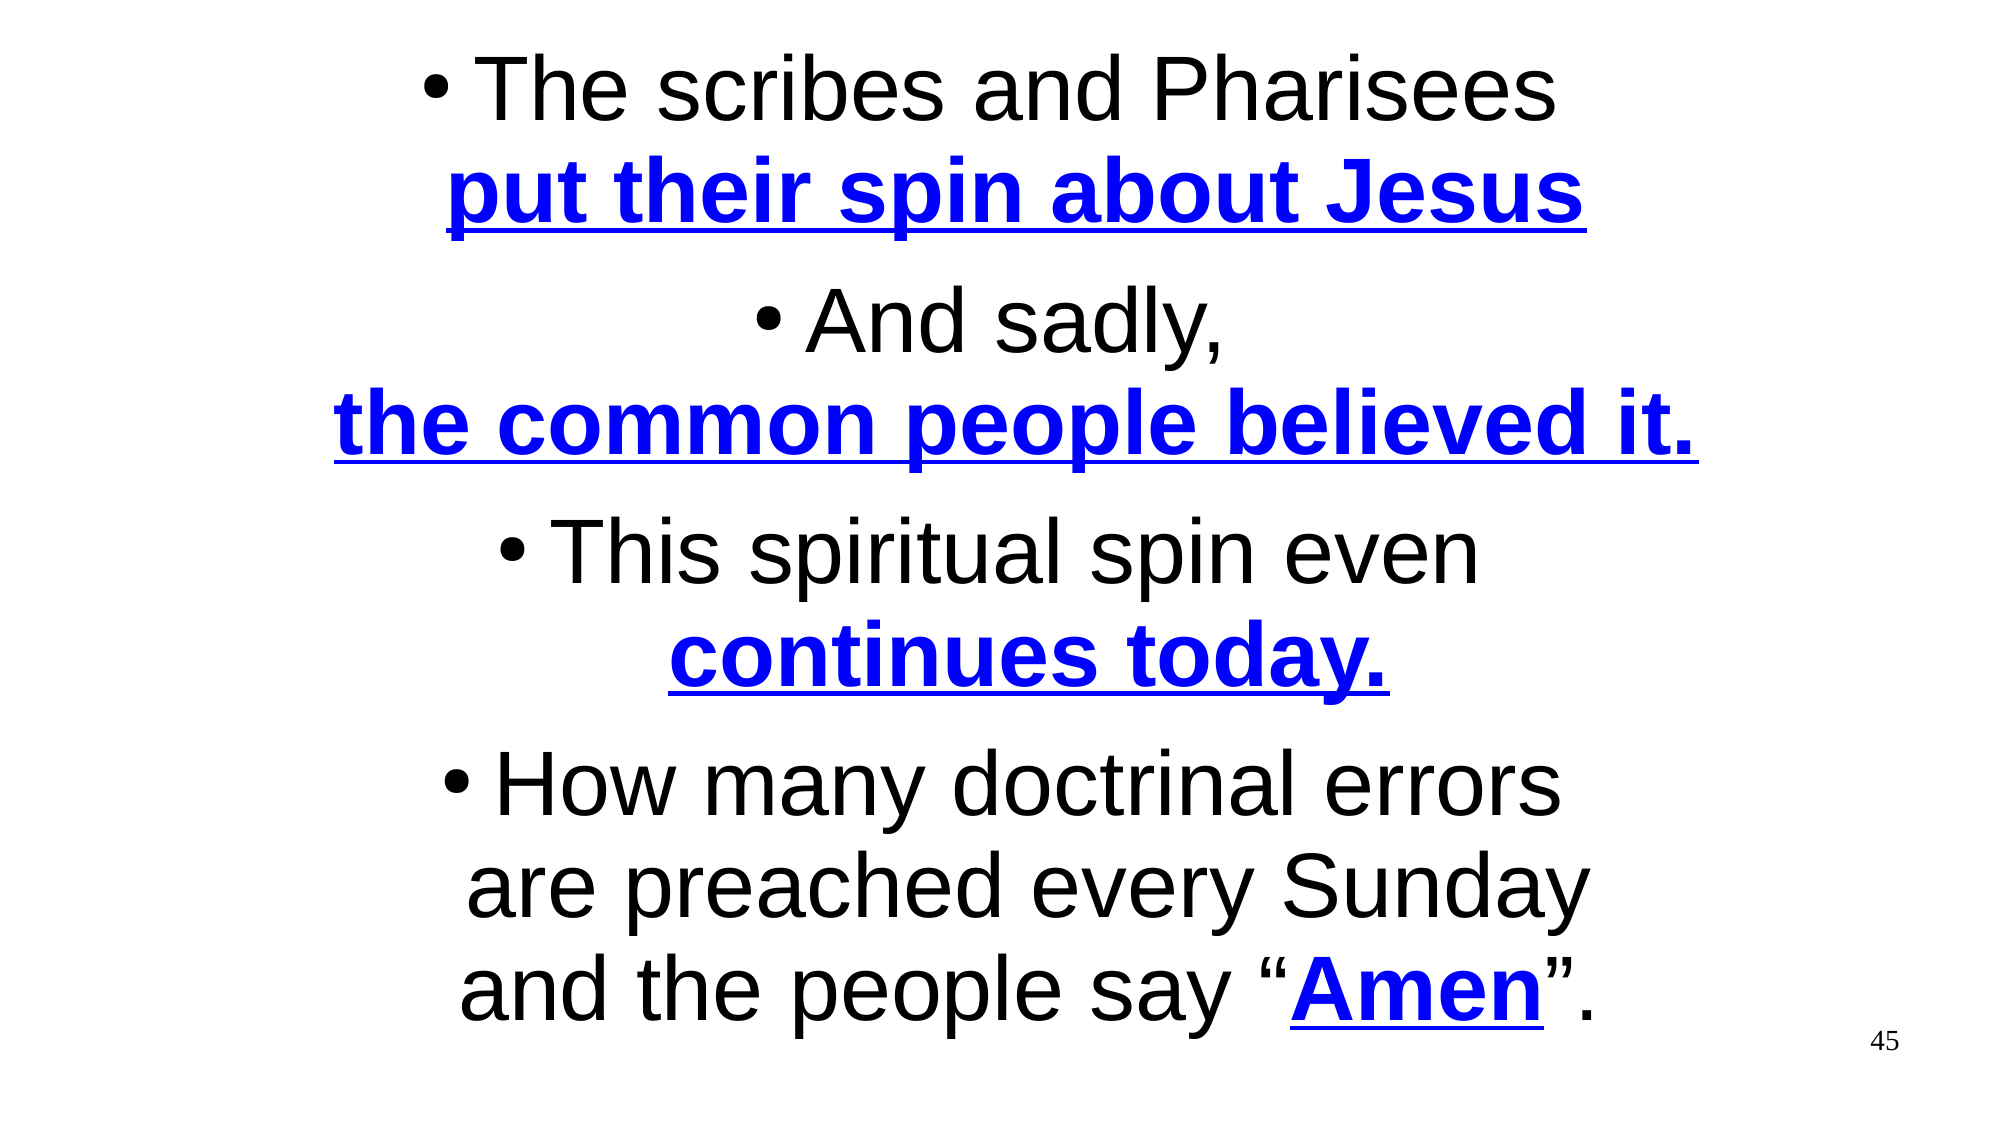

# The scribes and Pharisees put their spin about Jesus
And sadly,
the common people believed it.
This spiritual spin even
continues today.
How many doctrinal errors
are preached every Sunday
and the people say “Amen”.
45